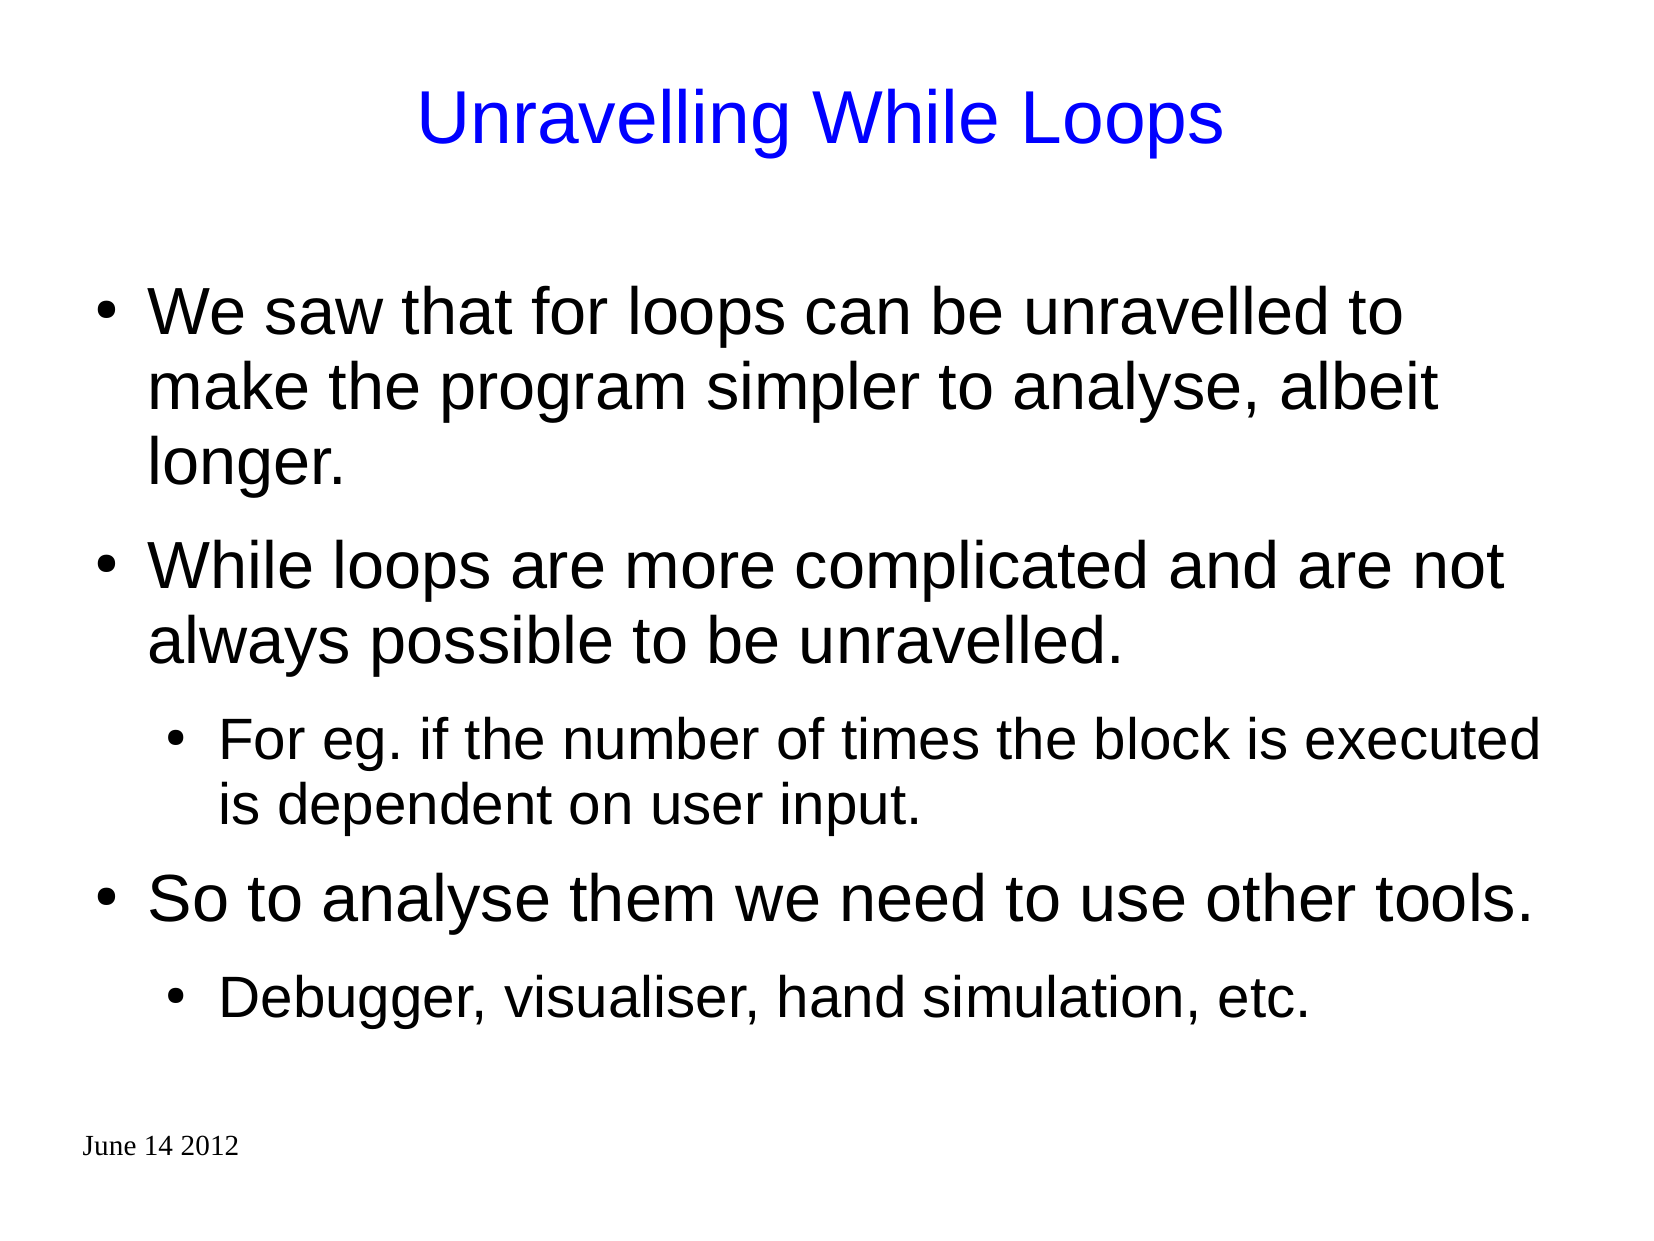

# Unravelling While Loops
We saw that for loops can be unravelled to make the program simpler to analyse, albeit longer.
While loops are more complicated and are not always possible to be unravelled.
For eg. if the number of times the block is executed is dependent on user input.
So to analyse them we need to use other tools.
Debugger, visualiser, hand simulation, etc.
June 14 2012